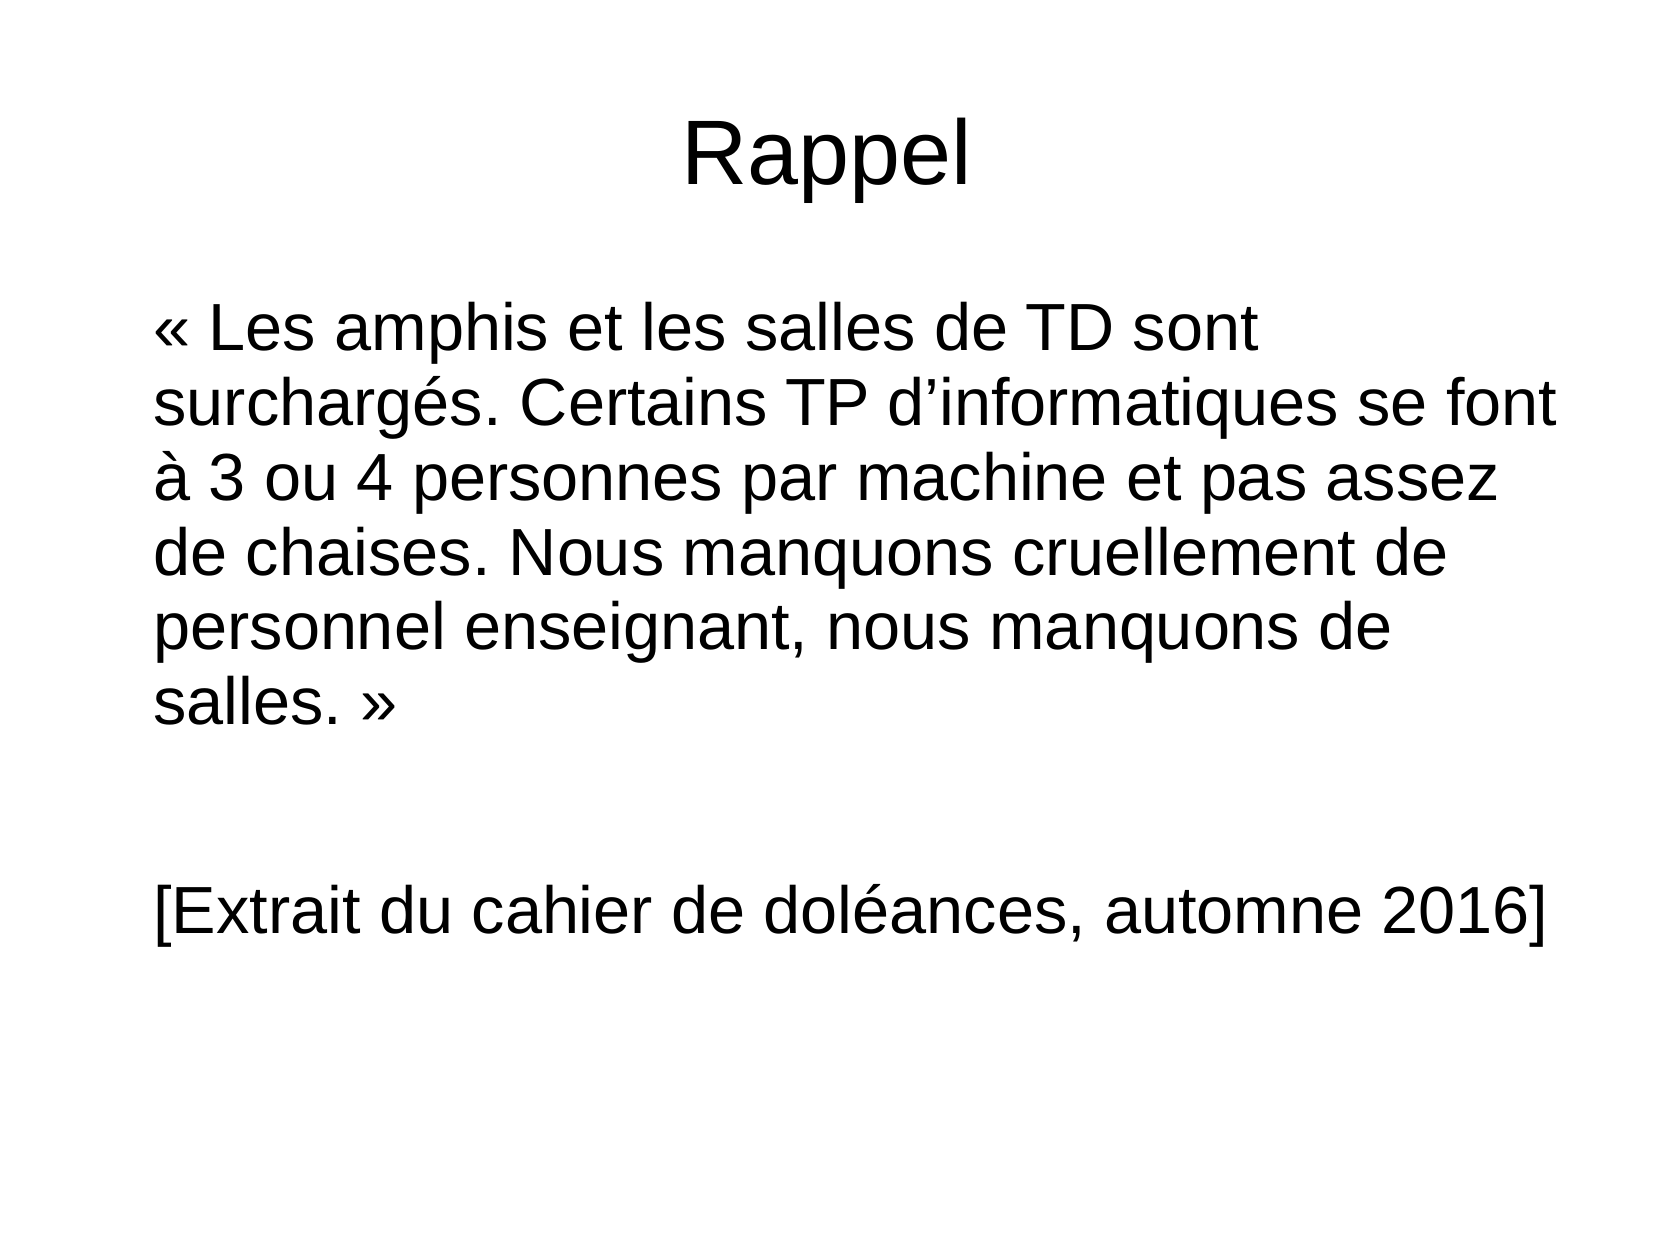

# Rappel
« Les amphis et les salles de TD sont surchargés. Certains TP d’informatiques se font à 3 ou 4 personnes par machine et pas assez de chaises. Nous manquons cruellement de personnel enseignant, nous manquons de salles. »
[Extrait du cahier de doléances, automne 2016]